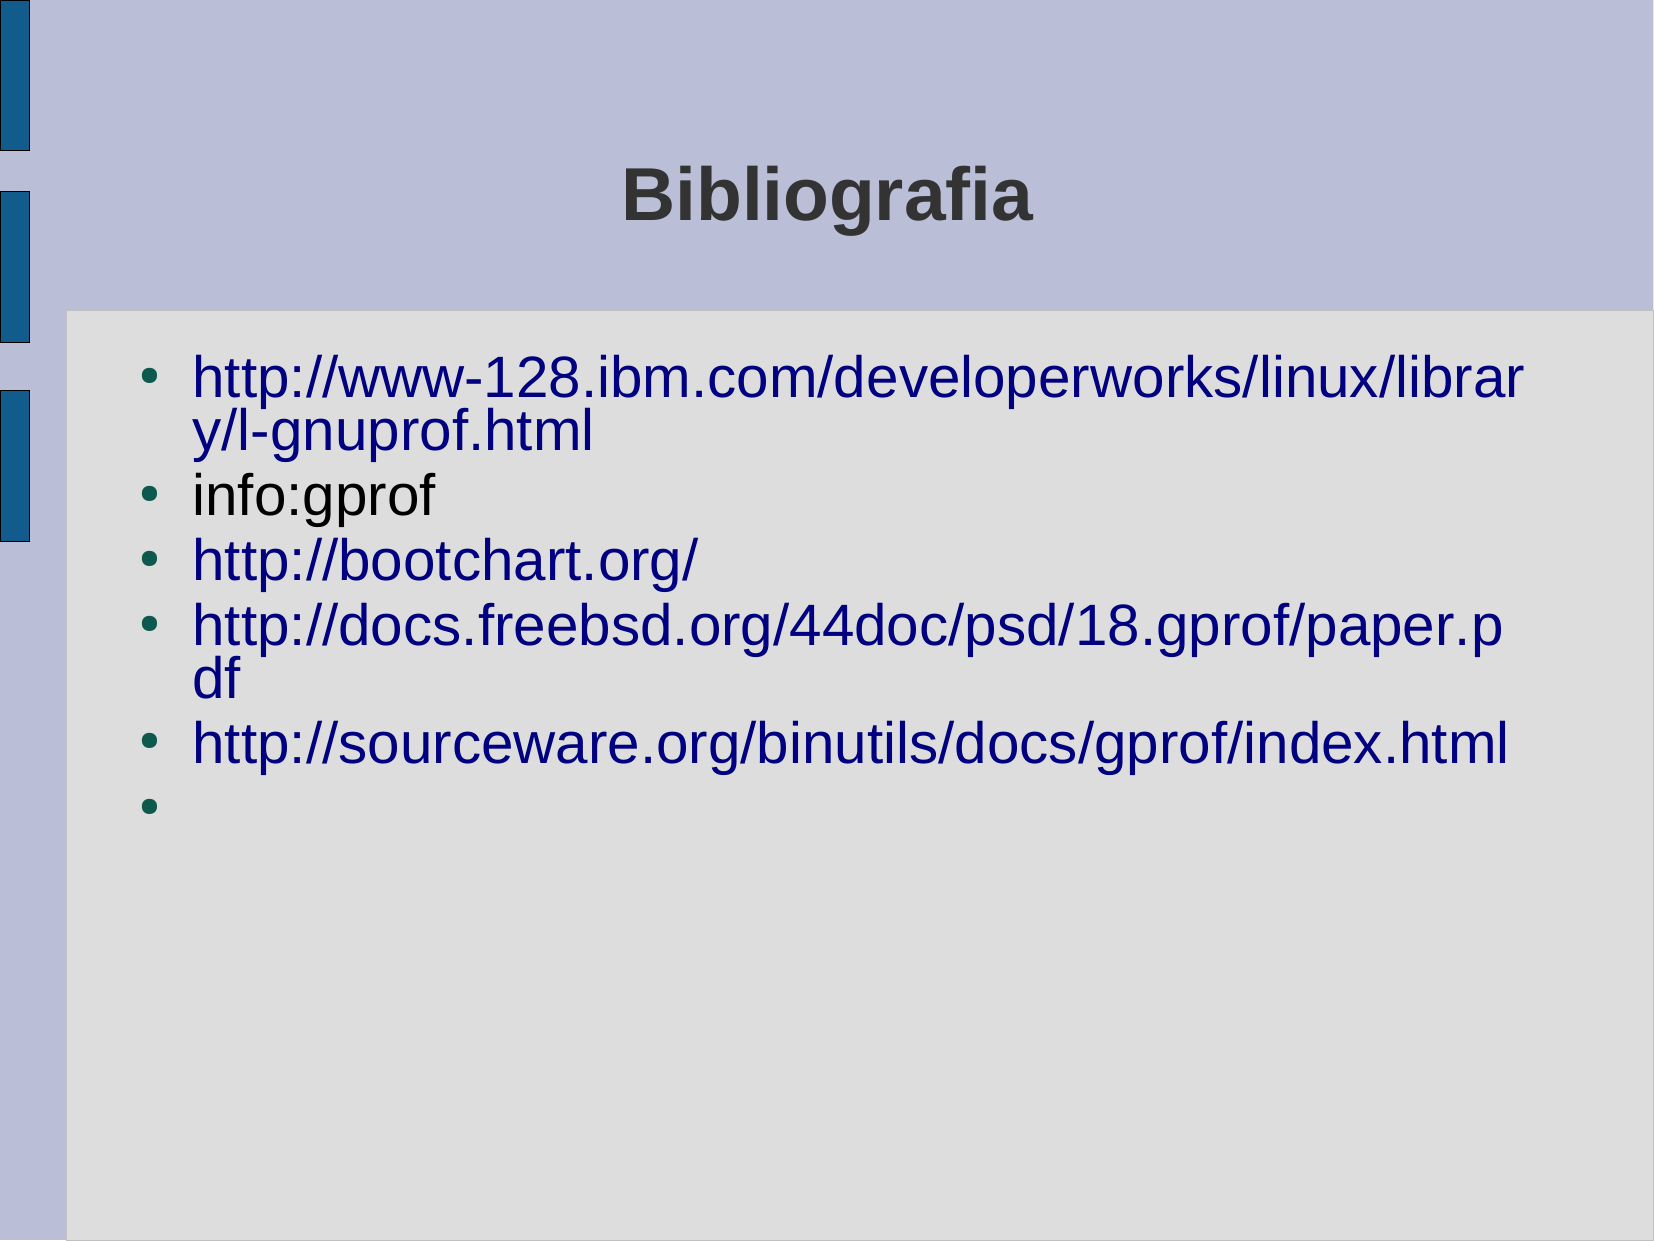

# Bibliografia
http://www-128.ibm.com/developerworks/linux/library/l-gnuprof.html
info:gprof
http://bootchart.org/
http://docs.freebsd.org/44doc/psd/18.gprof/paper.pdf
http://sourceware.org/binutils/docs/gprof/index.html